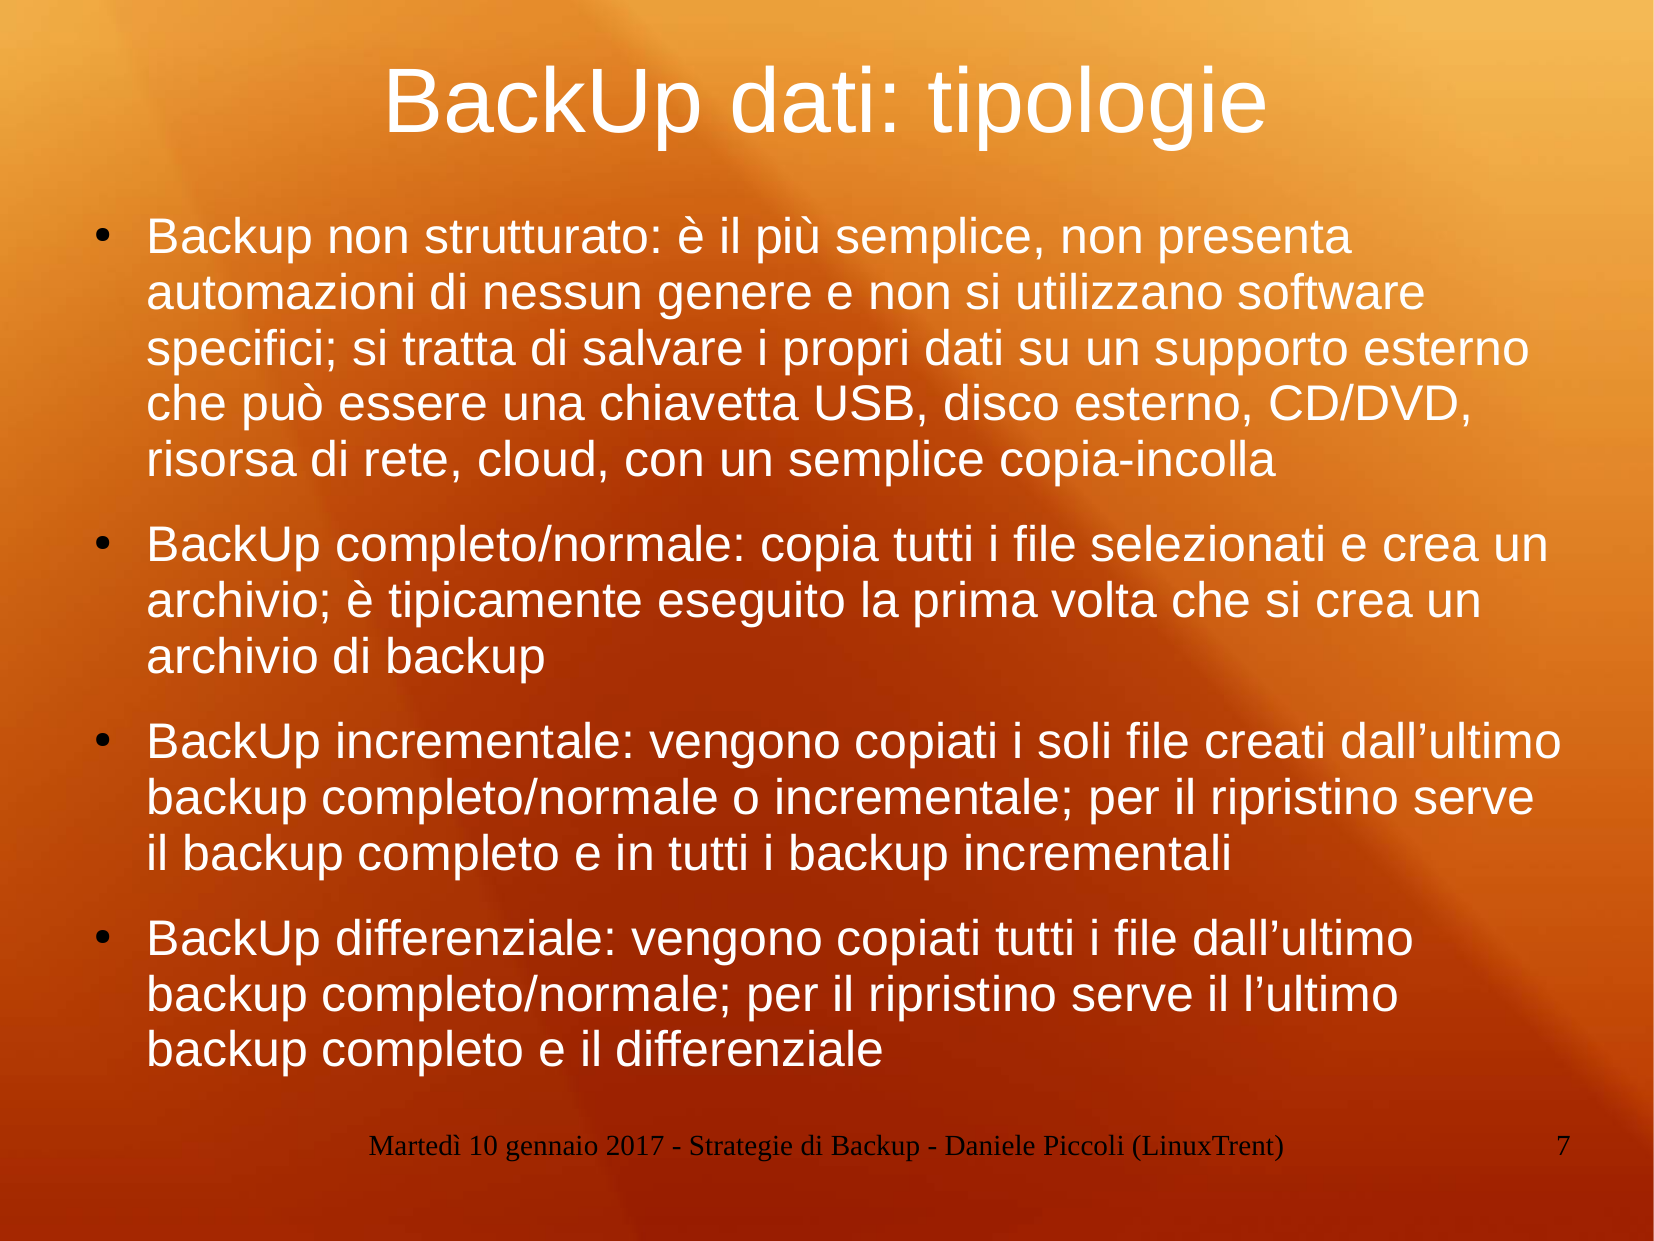

# BackUp dati: tipologie
Backup non strutturato: è il più semplice, non presenta automazioni di nessun genere e non si utilizzano software specifici; si tratta di salvare i propri dati su un supporto esterno che può essere una chiavetta USB, disco esterno, CD/DVD, risorsa di rete, cloud, con un semplice copia-incolla
BackUp completo/normale: copia tutti i file selezionati e crea un archivio; è tipicamente eseguito la prima volta che si crea un archivio di backup
BackUp incrementale: vengono copiati i soli file creati dall’ultimo backup completo/normale o incrementale; per il ripristino serve il backup completo e in tutti i backup incrementali
BackUp differenziale: vengono copiati tutti i file dall’ultimo backup completo/normale; per il ripristino serve il l’ultimo backup completo e il differenziale
Martedì 10 gennaio 2017 - Strategie di Backup - Daniele Piccoli (LinuxTrent)
7